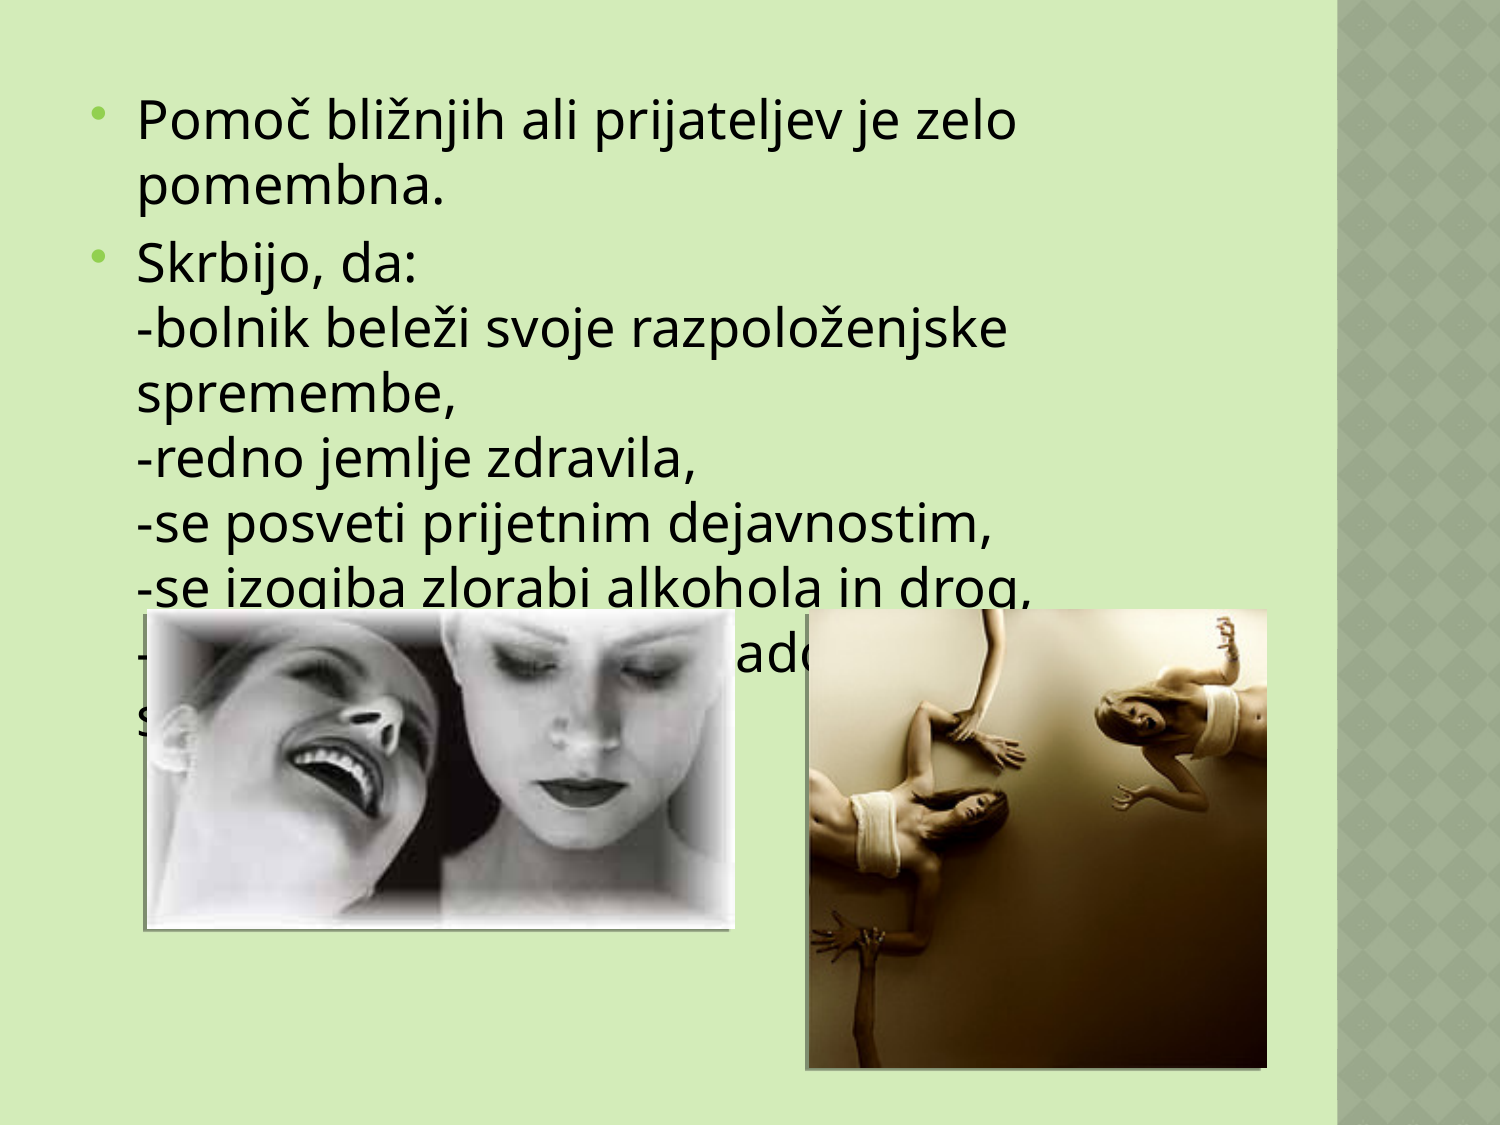

#
Pomoč bližnjih ali prijateljev je zelo pomembna.
Skrbijo, da:
-bolnik beleži svoje razpoloženjske spremembe,
-redno jemlje zdravila,
-se posveti prijetnim dejavnostim,
-se izogiba zlorabi alkohola in drog,
-pomagajo bolniku obvladovati stresne situacije.